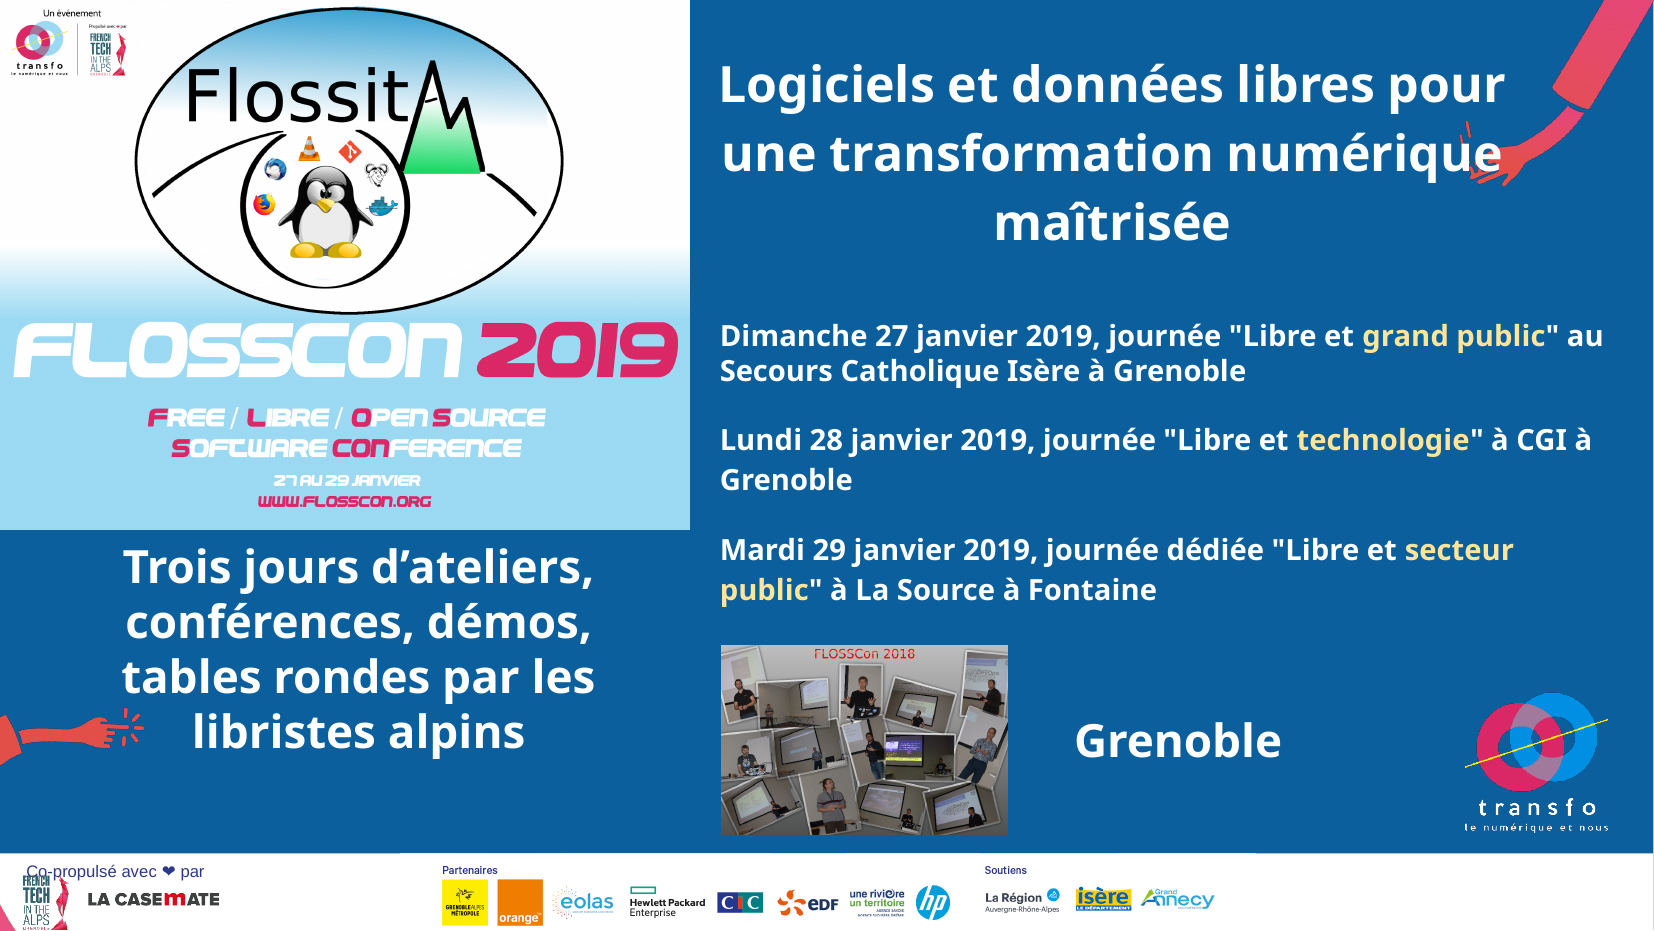

Logiciels et données libres pour une transformation numérique maîtrisée
Dimanche 27 janvier 2019, journée "Libre et grand public" au Secours Catholique Isère à Grenoble
Lundi 28 janvier 2019, journée "Libre et technologie" à CGI à Grenoble
Mardi 29 janvier 2019, journée dédiée "Libre et secteur public" à La Source à Fontaine
Trois jours d’ateliers, conférences, démos, tables rondes par les libristes alpins
Grenoble
Co-propulsé avec ❤ par